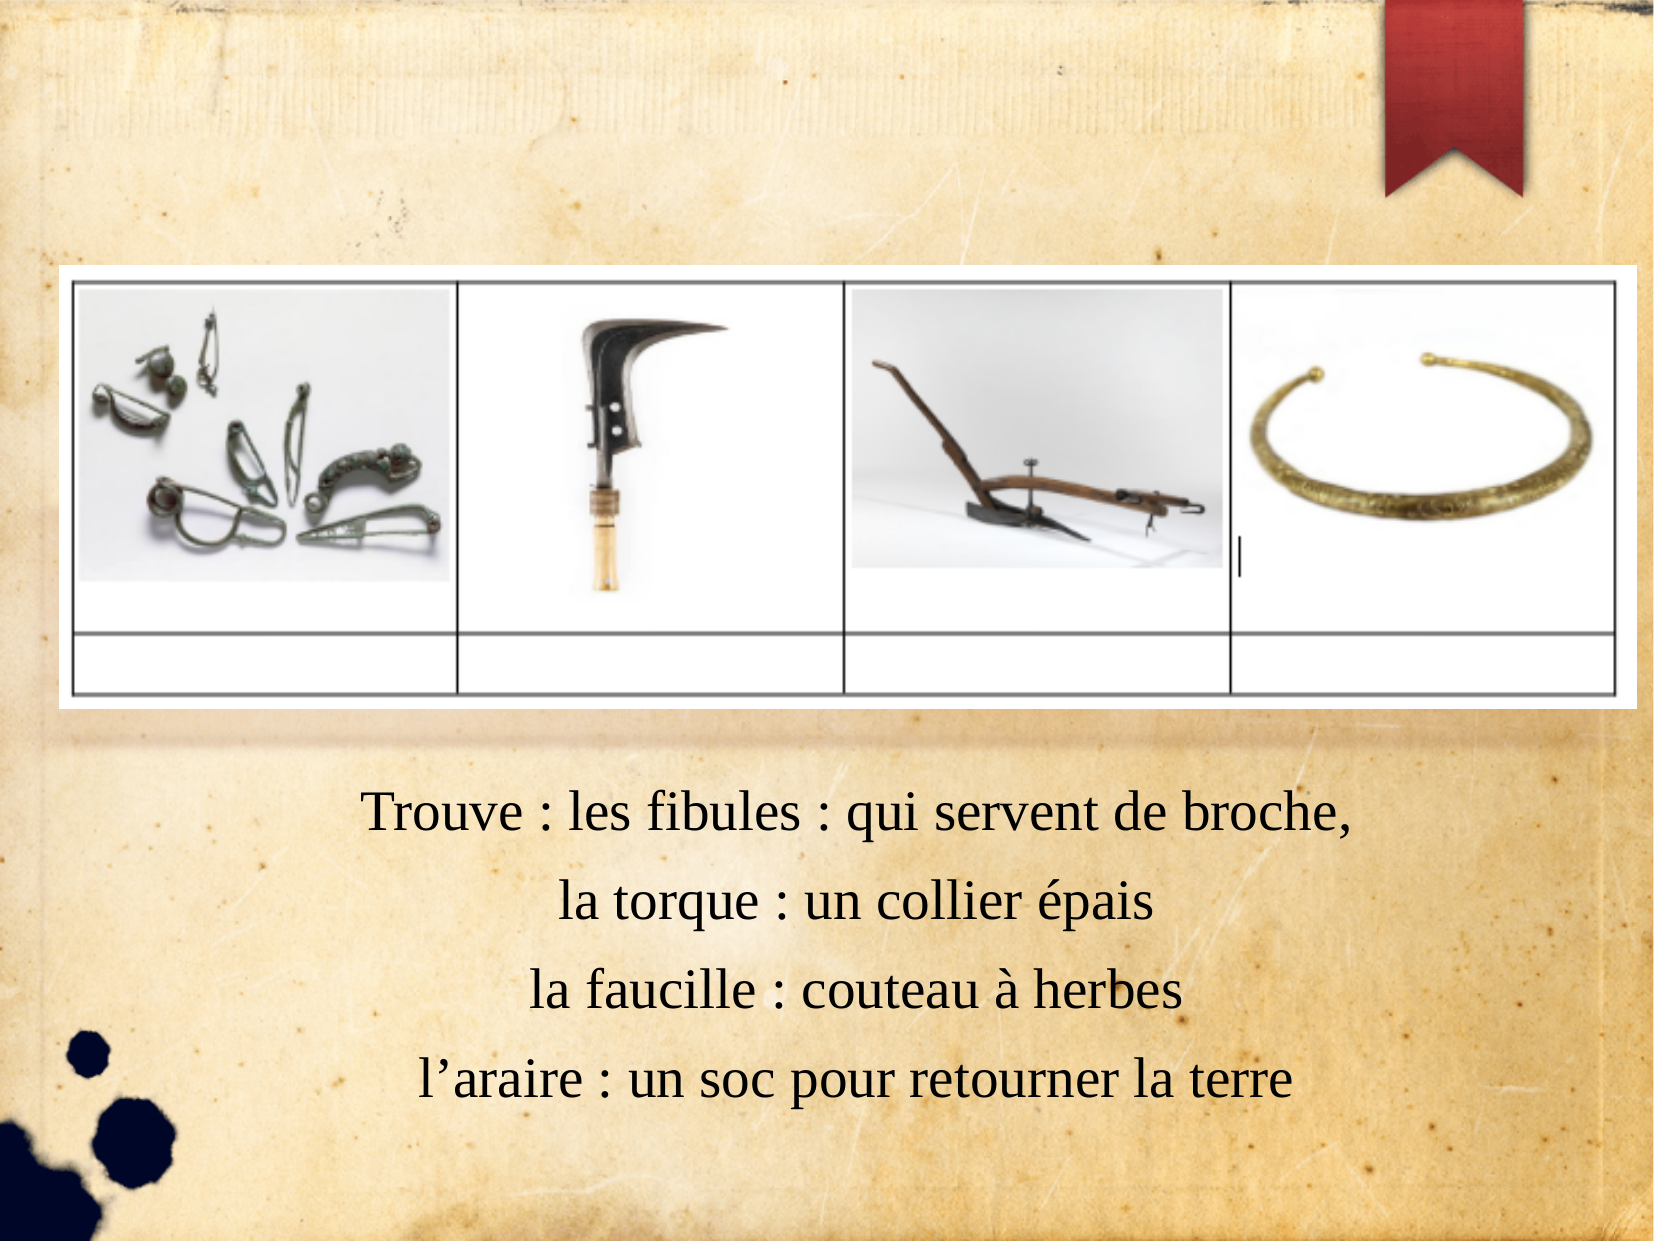

#
Trouve : les fibules : qui servent de broche,
la torque : un collier épais
la faucille : couteau à herbes
l’araire : un soc pour retourner la terre